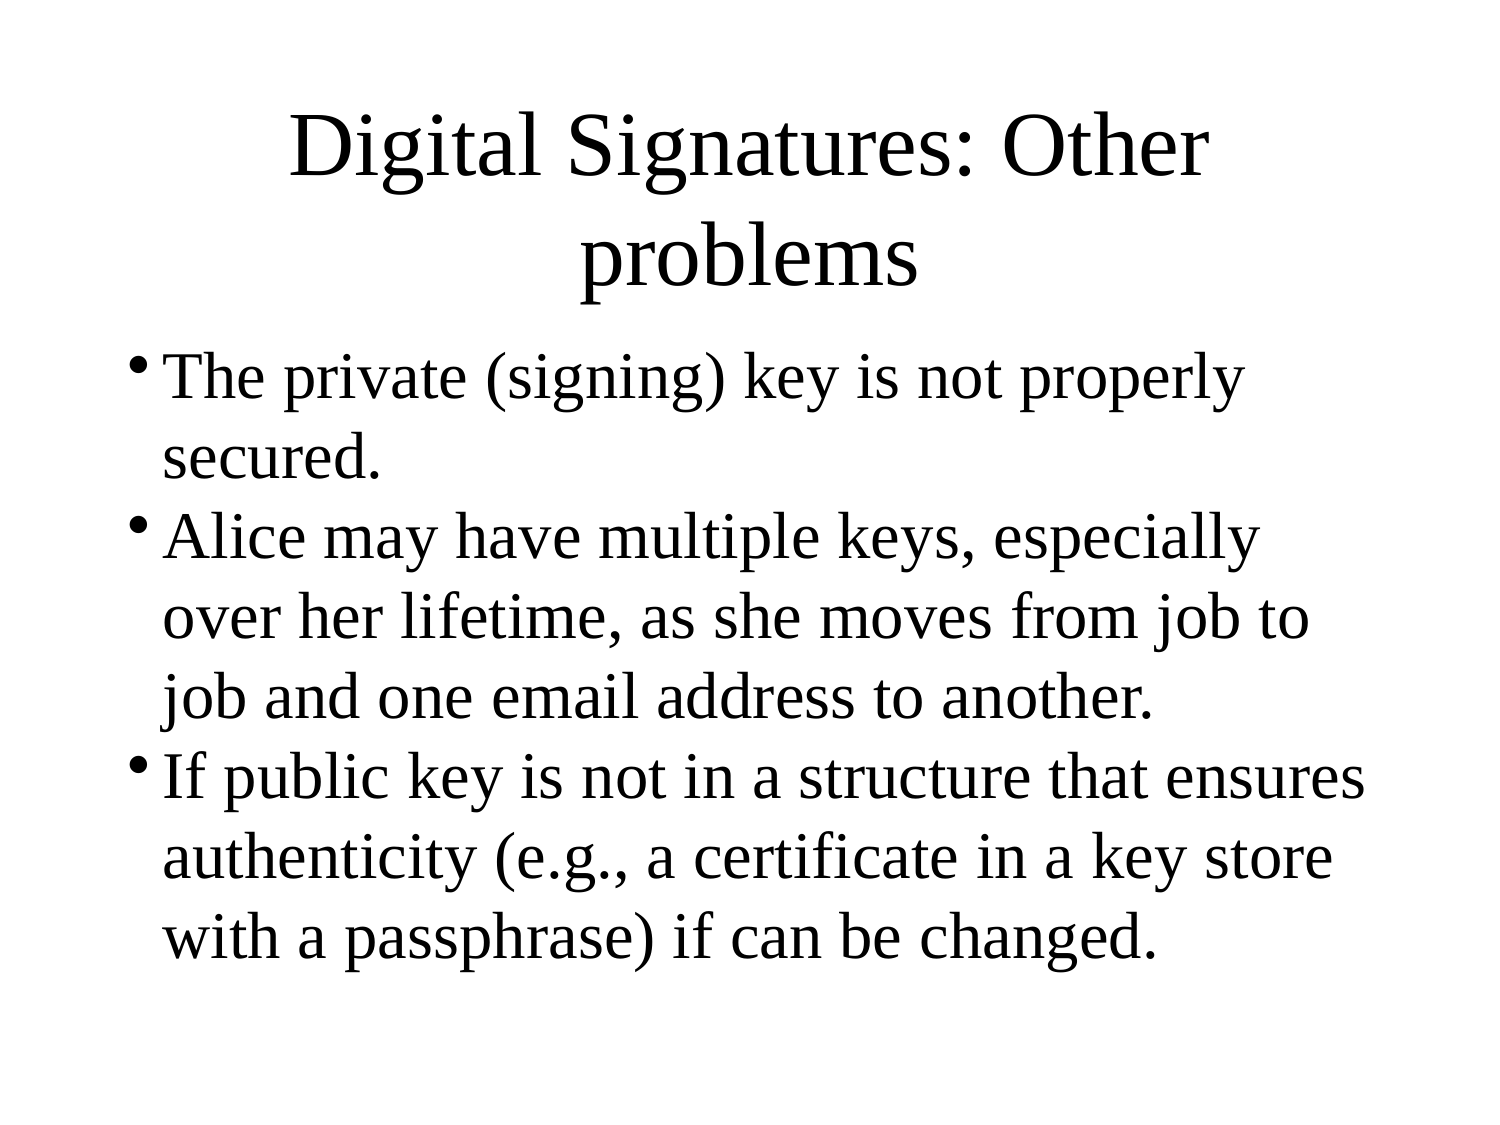

Digital Signatures: Other problems
The private (signing) key is not properly secured.
Alice may have multiple keys, especially over her lifetime, as she moves from job to job and one email address to another.
If public key is not in a structure that ensures authenticity (e.g., a certificate in a key store with a passphrase) if can be changed.
Copyright 2001 - 2006 - Kevin W. Wall - All Rights Reserved. Permission granted for use by Franklin University to use in COMP676 (Computer Security) and other information security courses.